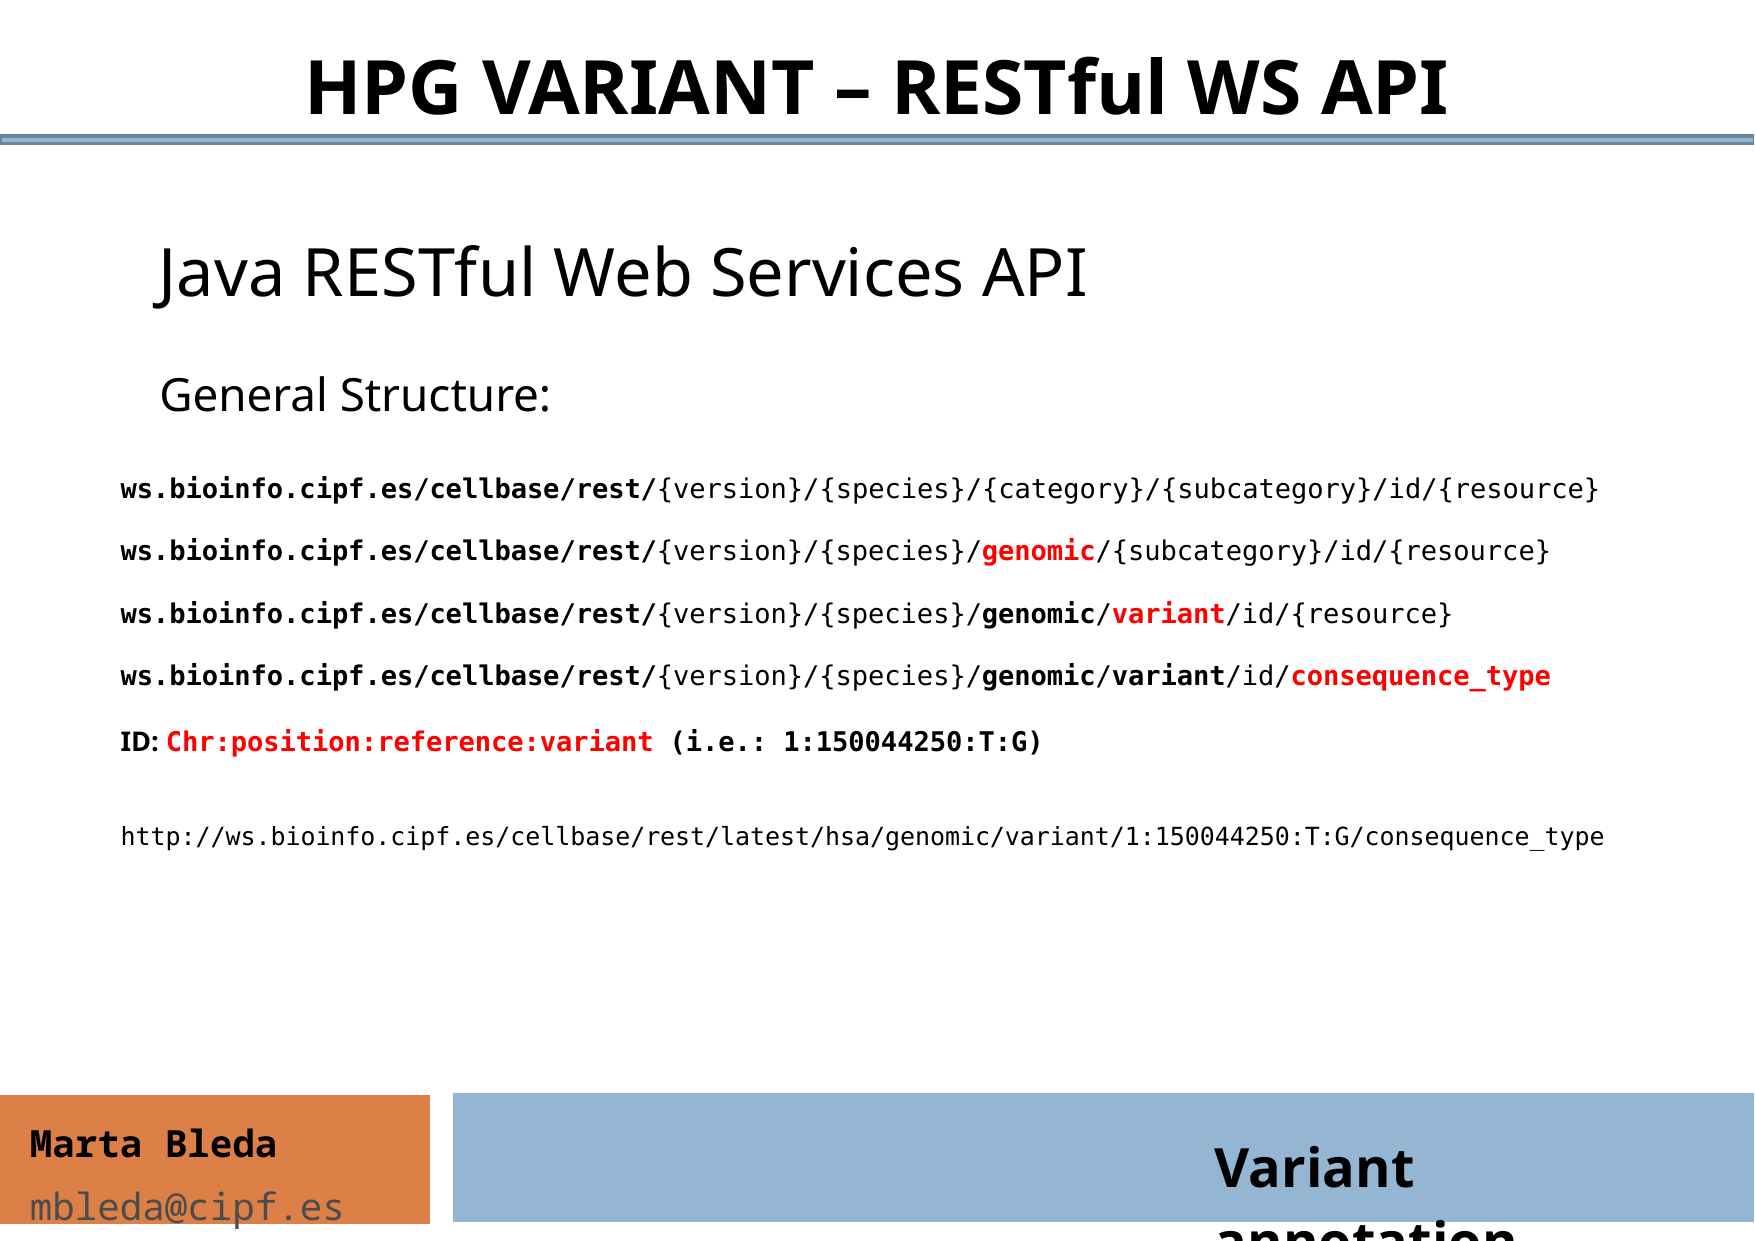

HPG VARIANT – RESTful WS API
# Java RESTful Web Services API
General Structure:
ws.bioinfo.cipf.es/cellbase/rest/{version}/{species}/{category}/{subcategory}/id/{resource}
ws.bioinfo.cipf.es/cellbase/rest/{version}/{species}/genomic/{subcategory}/id/{resource}
ws.bioinfo.cipf.es/cellbase/rest/{version}/{species}/genomic/variant/id/{resource}
ws.bioinfo.cipf.es/cellbase/rest/{version}/{species}/genomic/variant/id/consequence_type
ID: Chr:position:reference:variant (i.e.: 1:150044250:T:G)
http://ws.bioinfo.cipf.es/cellbase/rest/latest/hsa/genomic/variant/1:150044250:T:G/consequence_type
Marta Bleda
mbleda@cipf.es
Variant annotation